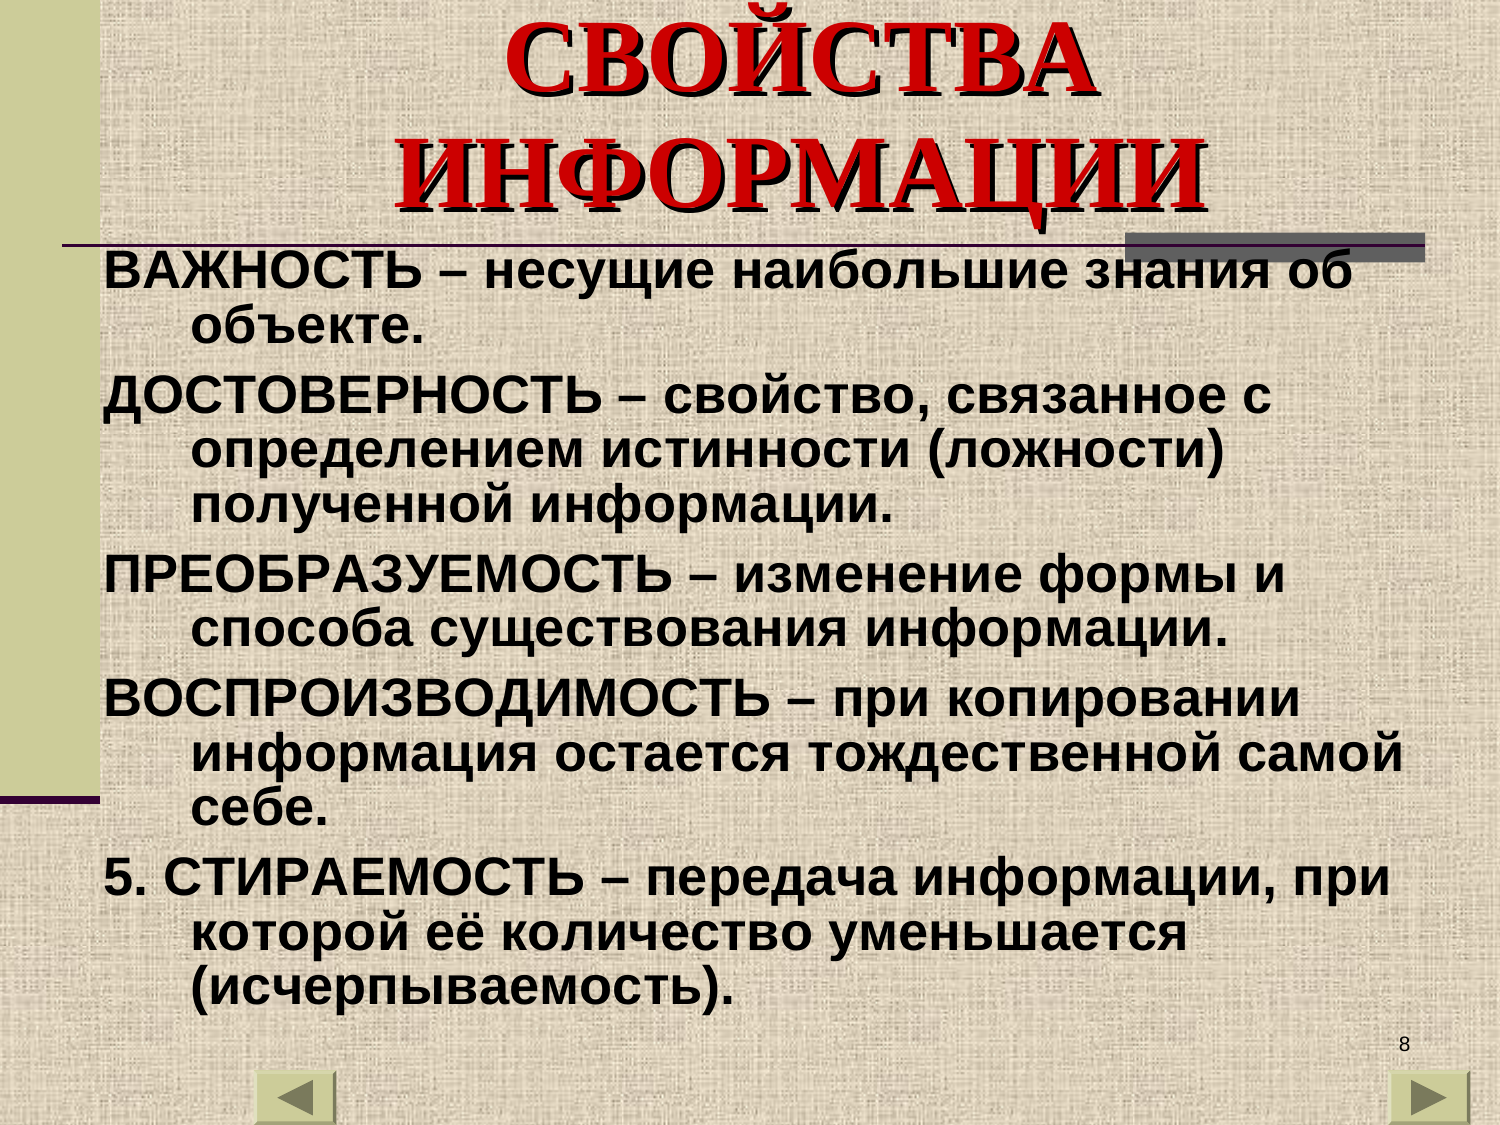

# СВОЙСТВА ИНФОРМАЦИИ
ВАЖНОСТЬ – несущие наибольшие знания об объекте.
ДОСТОВЕРНОСТЬ – свойство, связанное с определением истинности (ложности) полученной информации.
ПРЕОБРАЗУЕМОСТЬ – изменение формы и способа существования информации.
ВОСПРОИЗВОДИМОСТЬ – при копировании информация остается тождественной самой себе.
5. СТИРАЕМОСТЬ – передача информации, при которой её количество уменьшается (исчерпываемость).
8